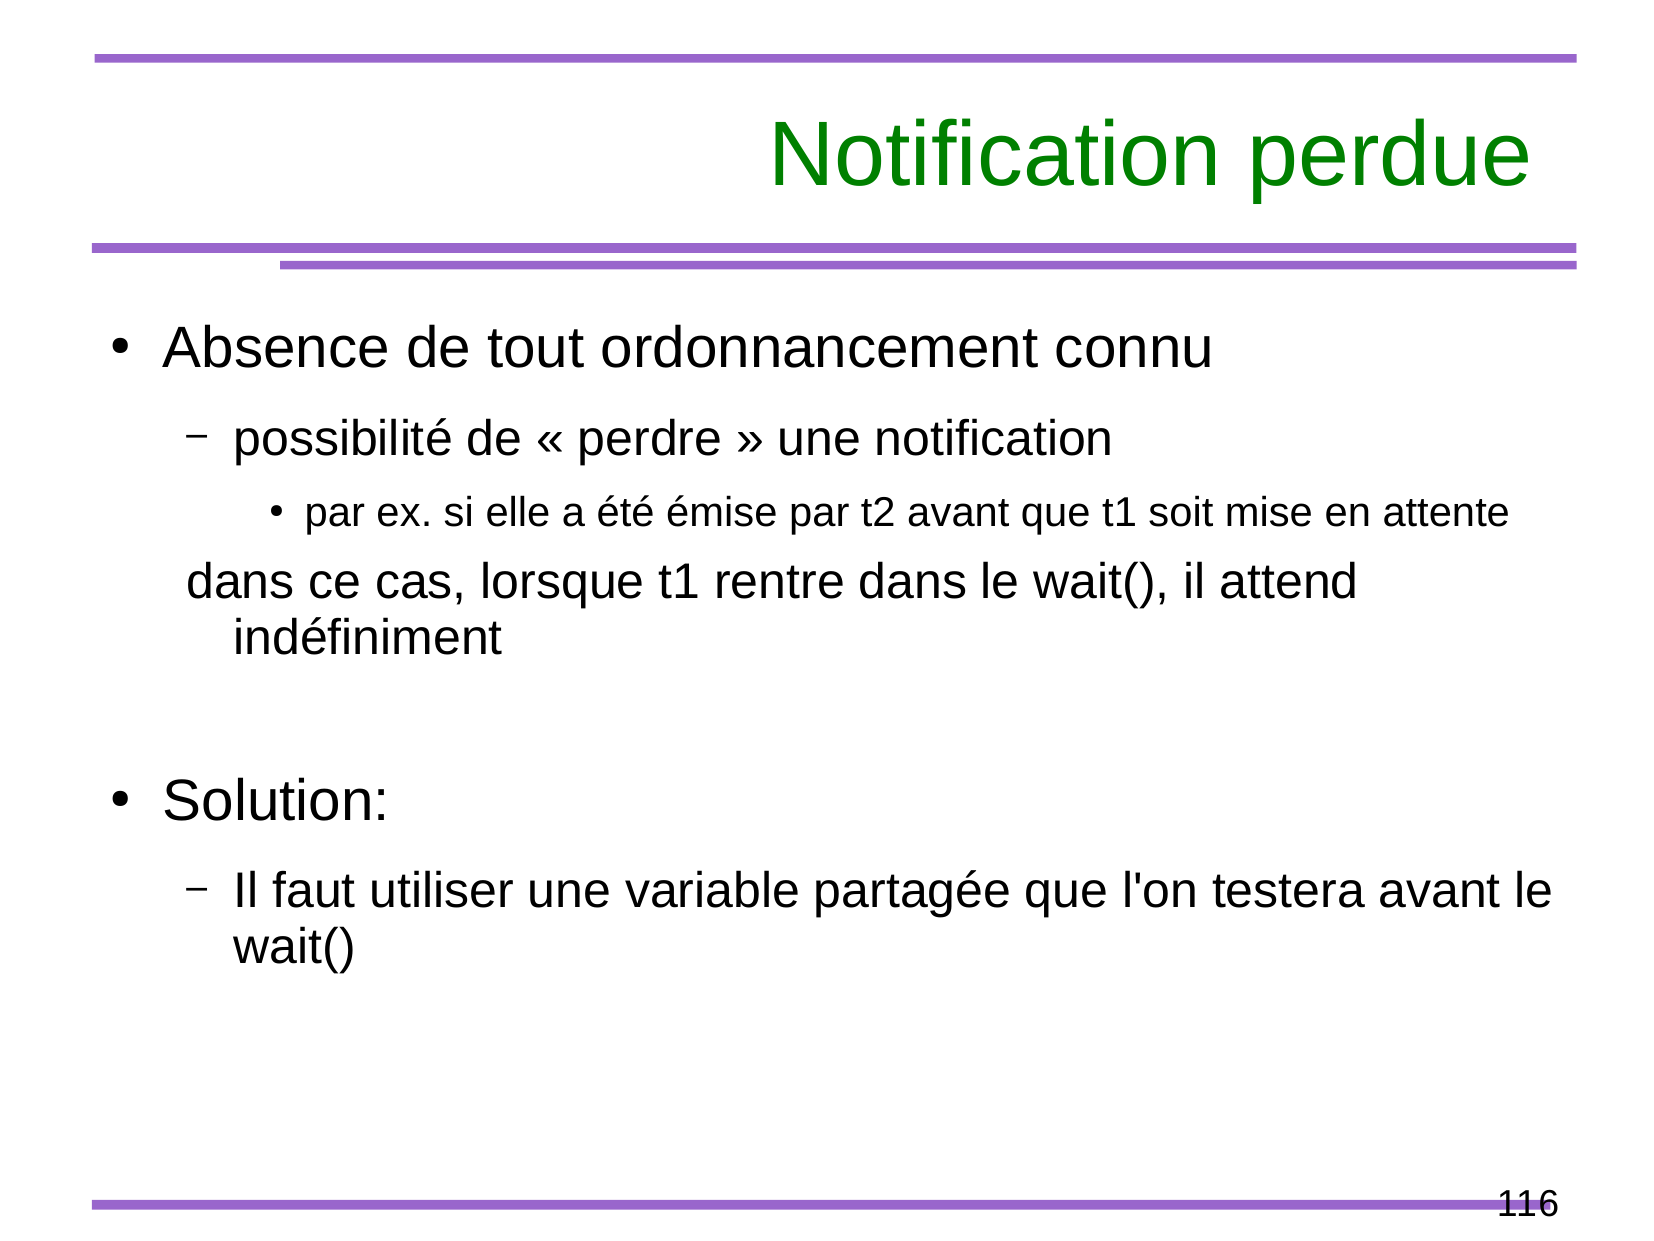

# Notification perdue
Absence de tout ordonnancement connu
possibilité de « perdre » une notification
par ex. si elle a été émise par t2 avant que t1 soit mise en attente
dans ce cas, lorsque t1 rentre dans le wait(), il attend indéfiniment
Solution:
Il faut utiliser une variable partagée que l'on testera avant le wait()